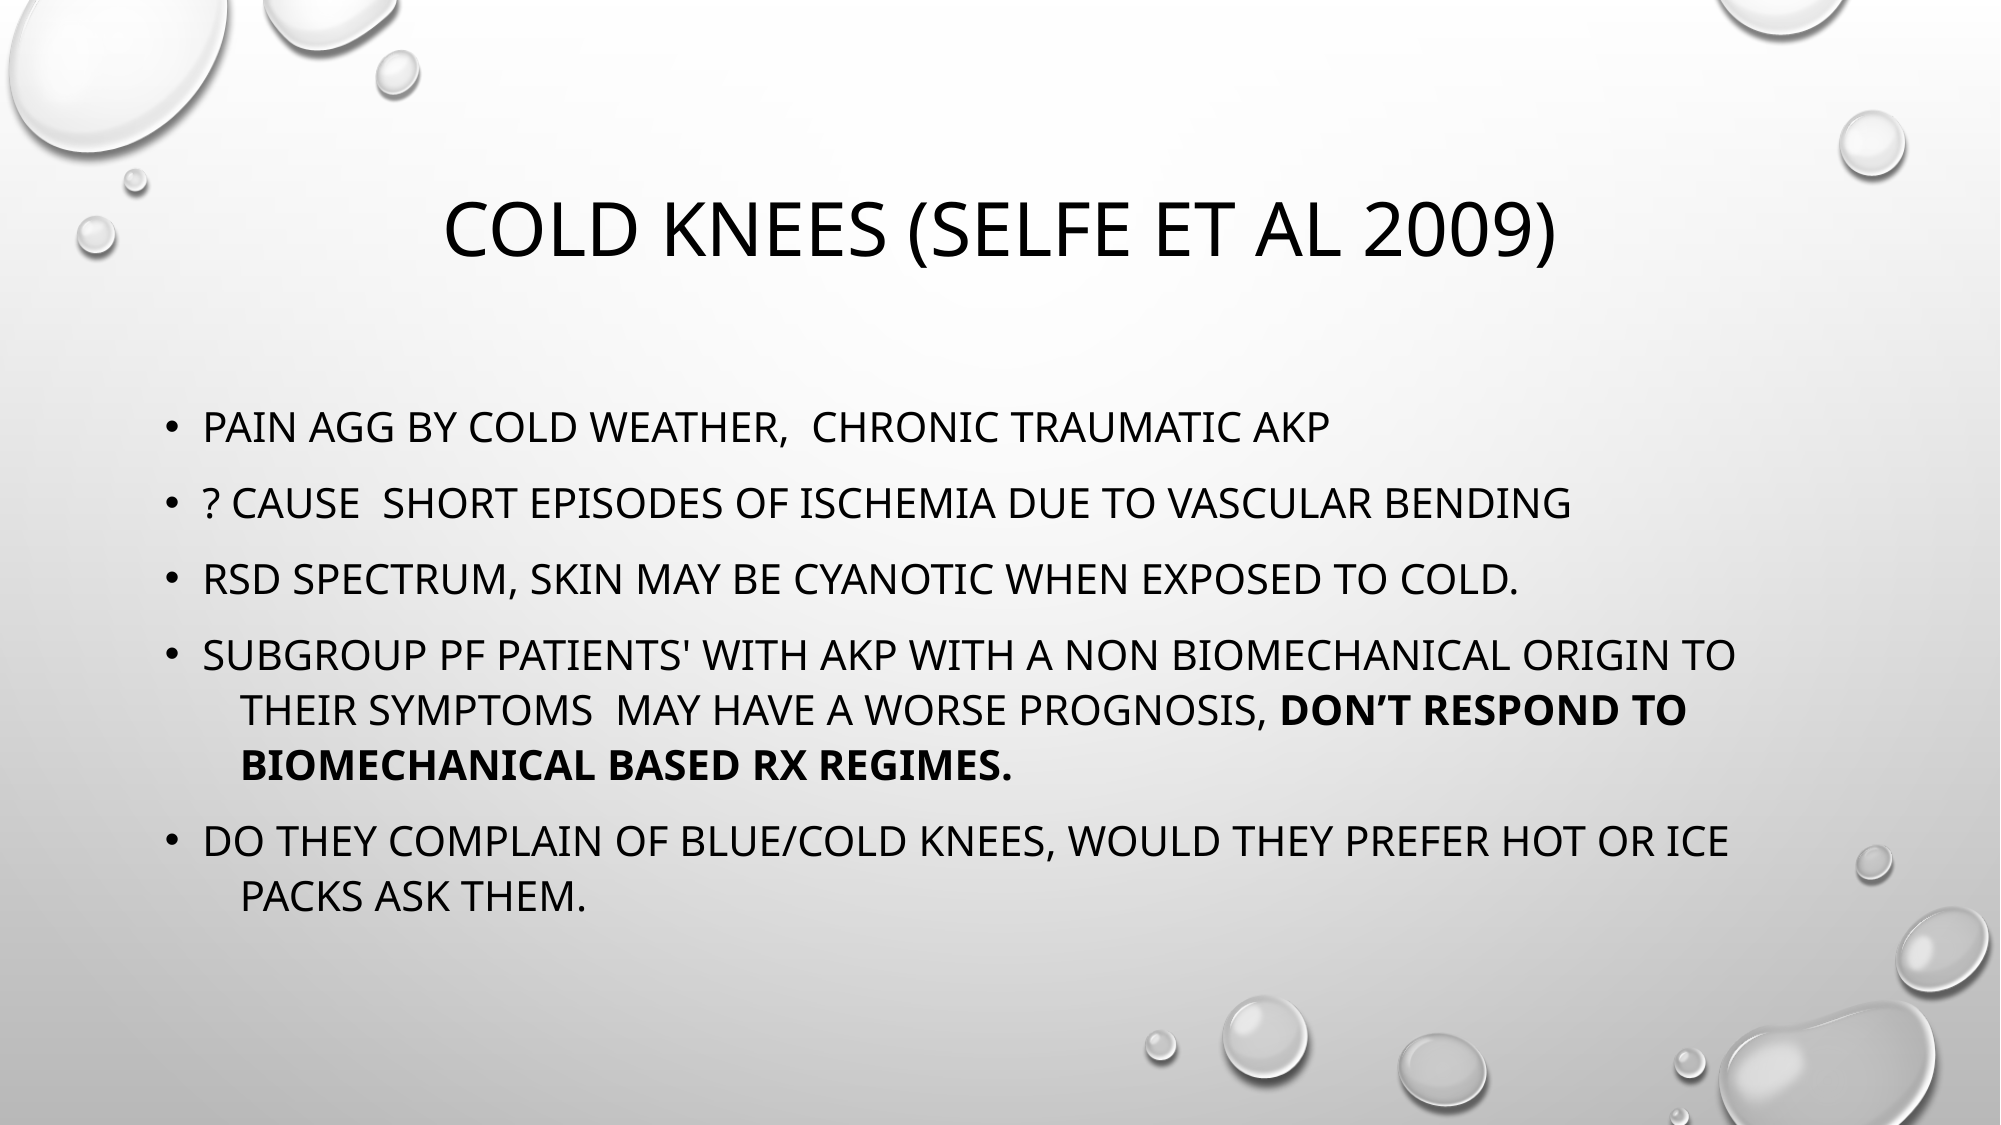

# COLD knees (Selfe et al 2009)
Pain agg by cold weather, chronic traumatic AKP
? Cause short episodes of ischemia due to vascular bending
RSD spectrum, skin may be cyanotic when exposed to cold.
Subgroup pf patients' with AKP with a non biomechanical origin to their symptoms may have a worse prognosis, don’t respond to biomechanical based rx regimes.
Do they complain of blue/cold knees, would they prefer hot or ice packs ask them.